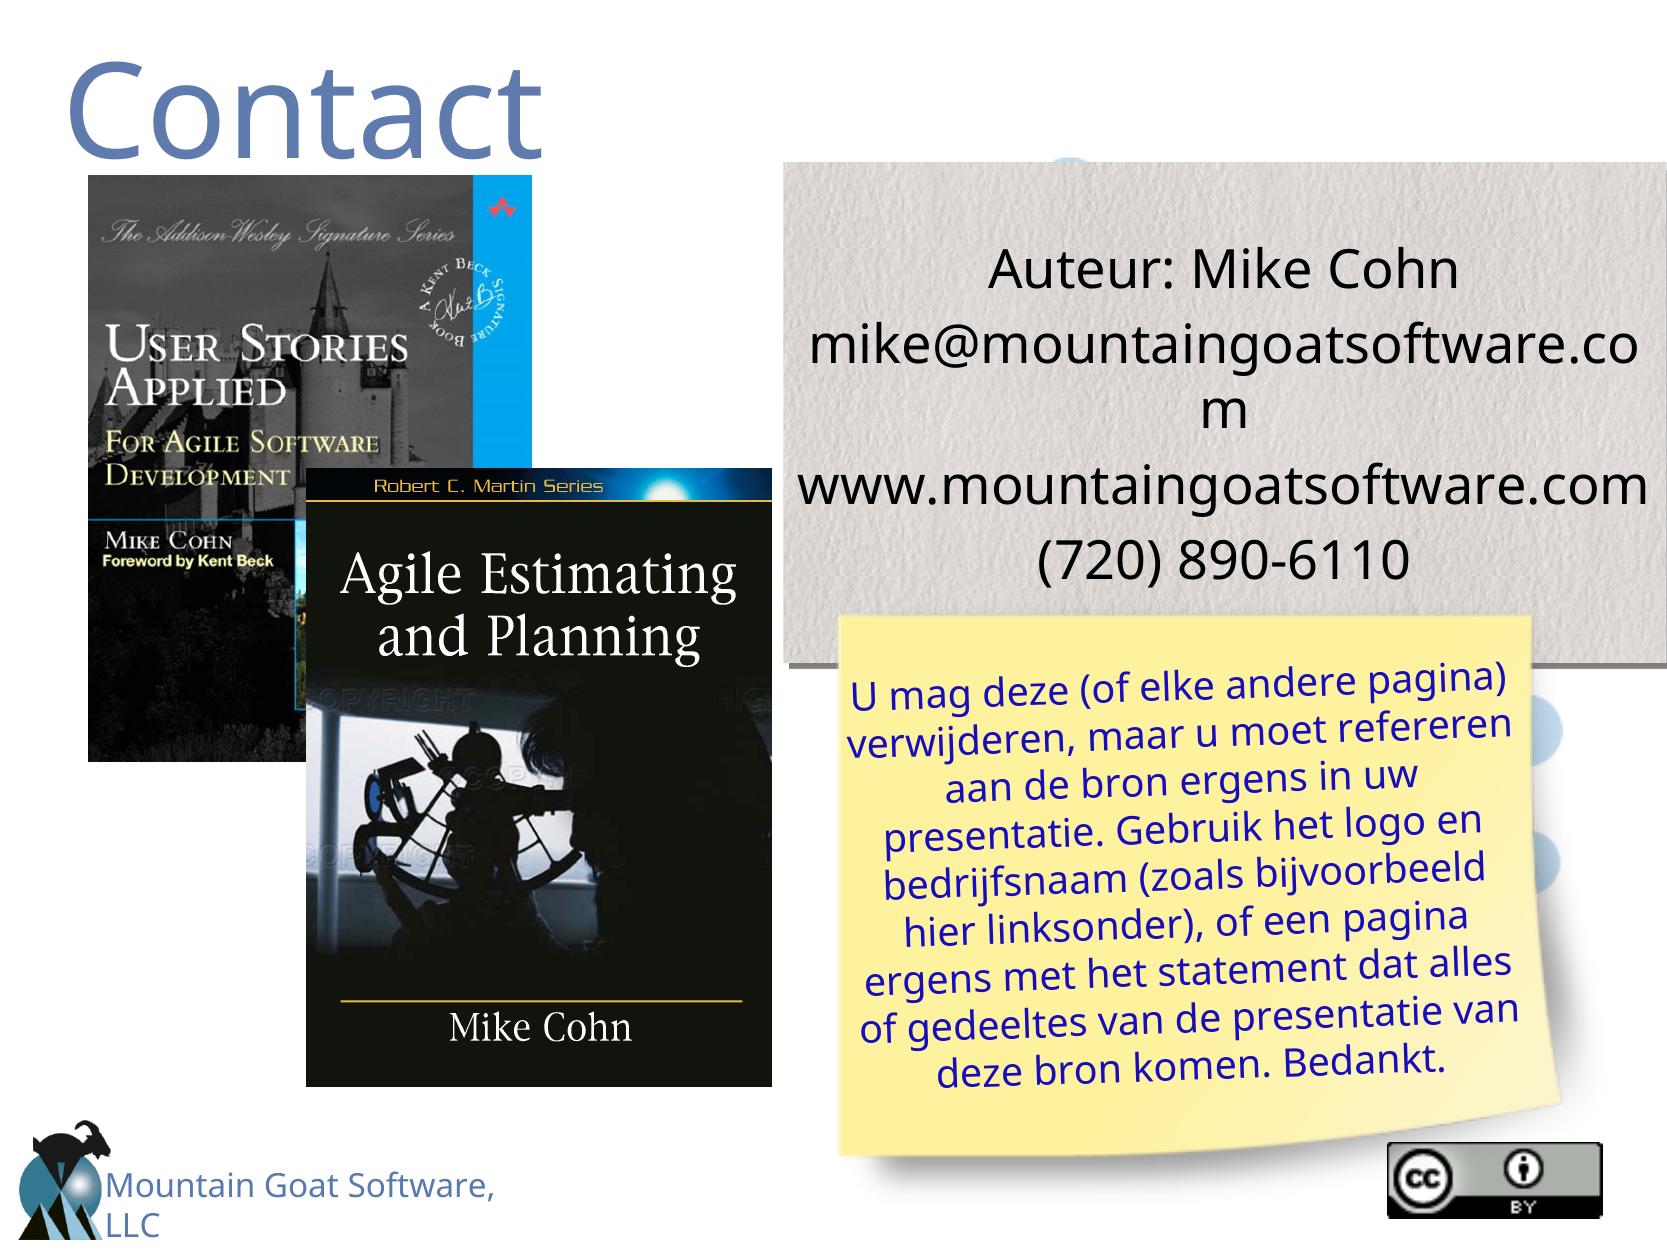

# Contact
Auteur: Mike Cohn
mike@mountaingoatsoftware.com
www.mountaingoatsoftware.com
(720) 890-6110
U mag deze (of elke andere pagina) verwijderen, maar u moet refereren aan de bron ergens in uw presentatie. Gebruik het logo en bedrijfsnaam (zoals bijvoorbeeld hier linksonder), of een pagina ergens met het statement dat alles of gedeeltes van de presentatie van deze bron komen. Bedankt.